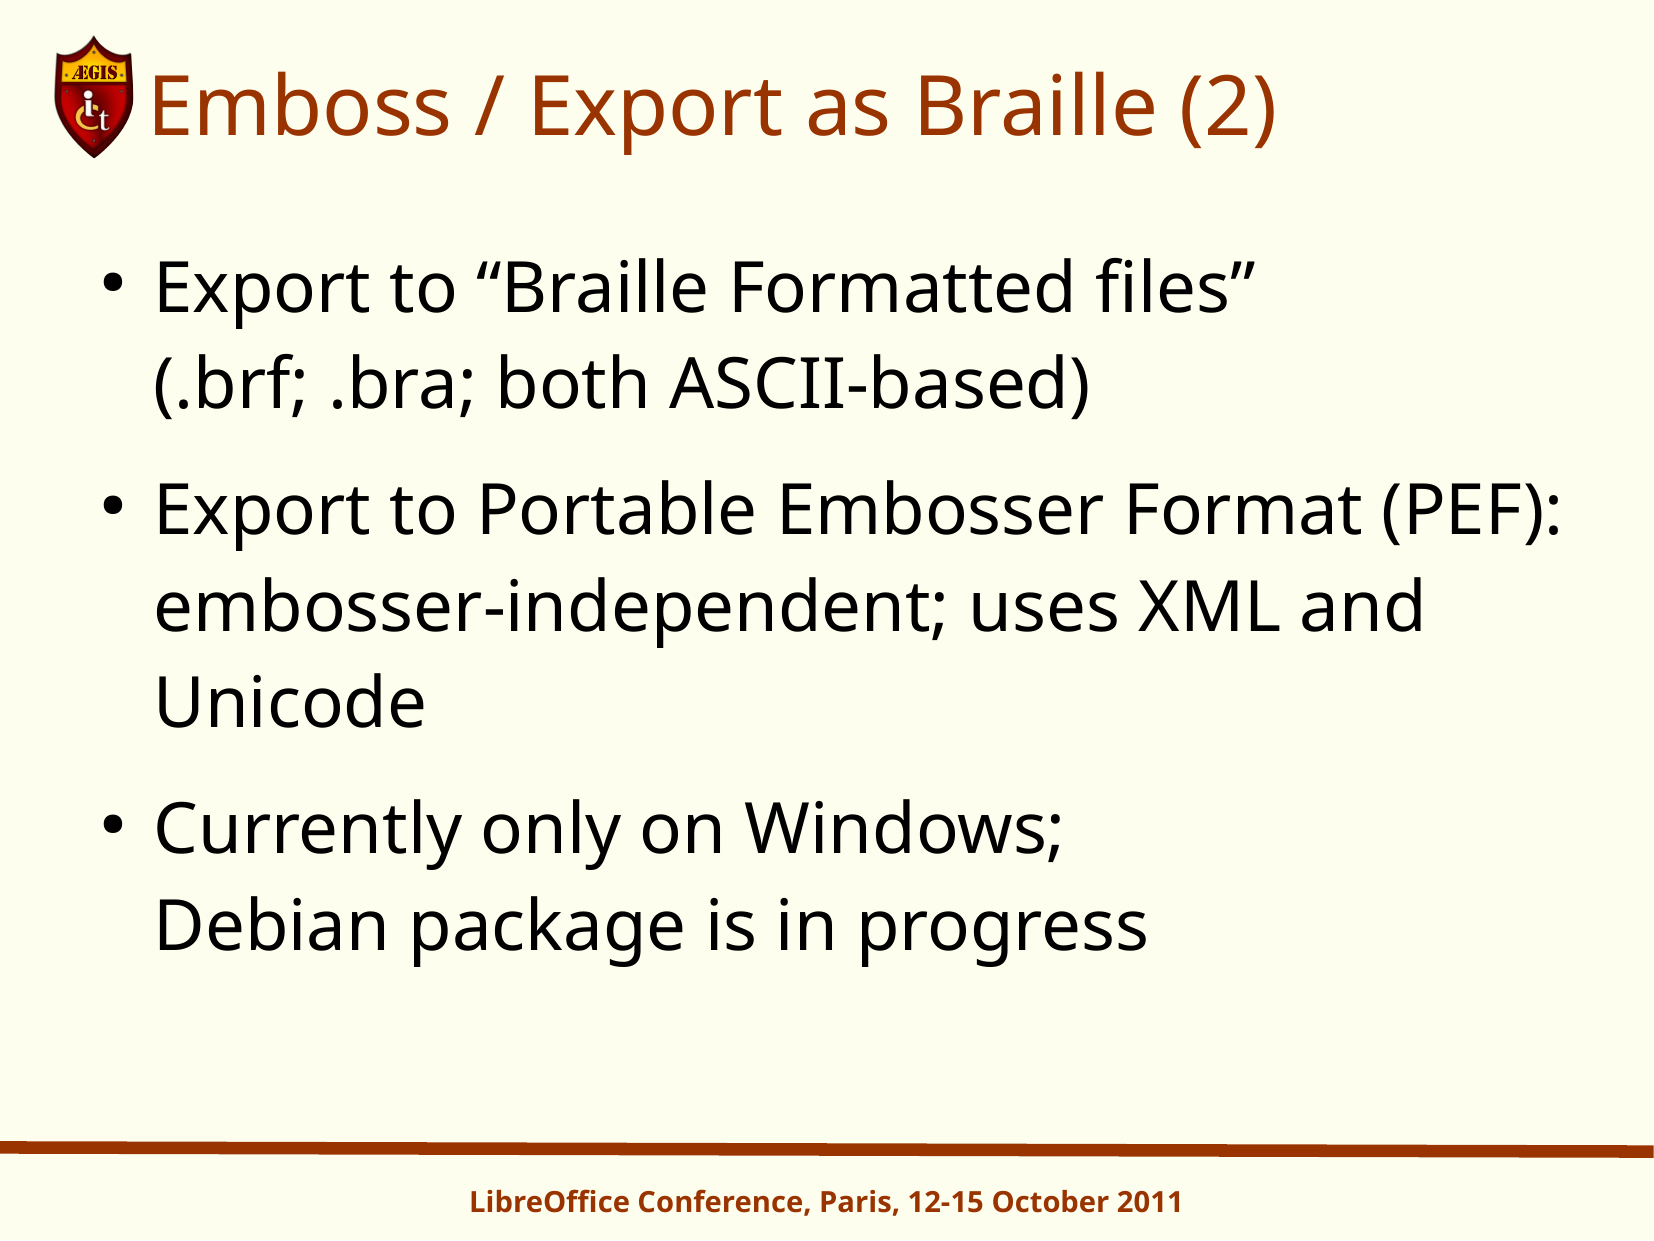

# Emboss / Export as Braille (2)
Export to “Braille Formatted files” (.brf; .bra; both ASCII-based)
Export to Portable Embosser Format (PEF): embosser-independent; uses XML and Unicode
Currently only on Windows;
Debian package is in progress